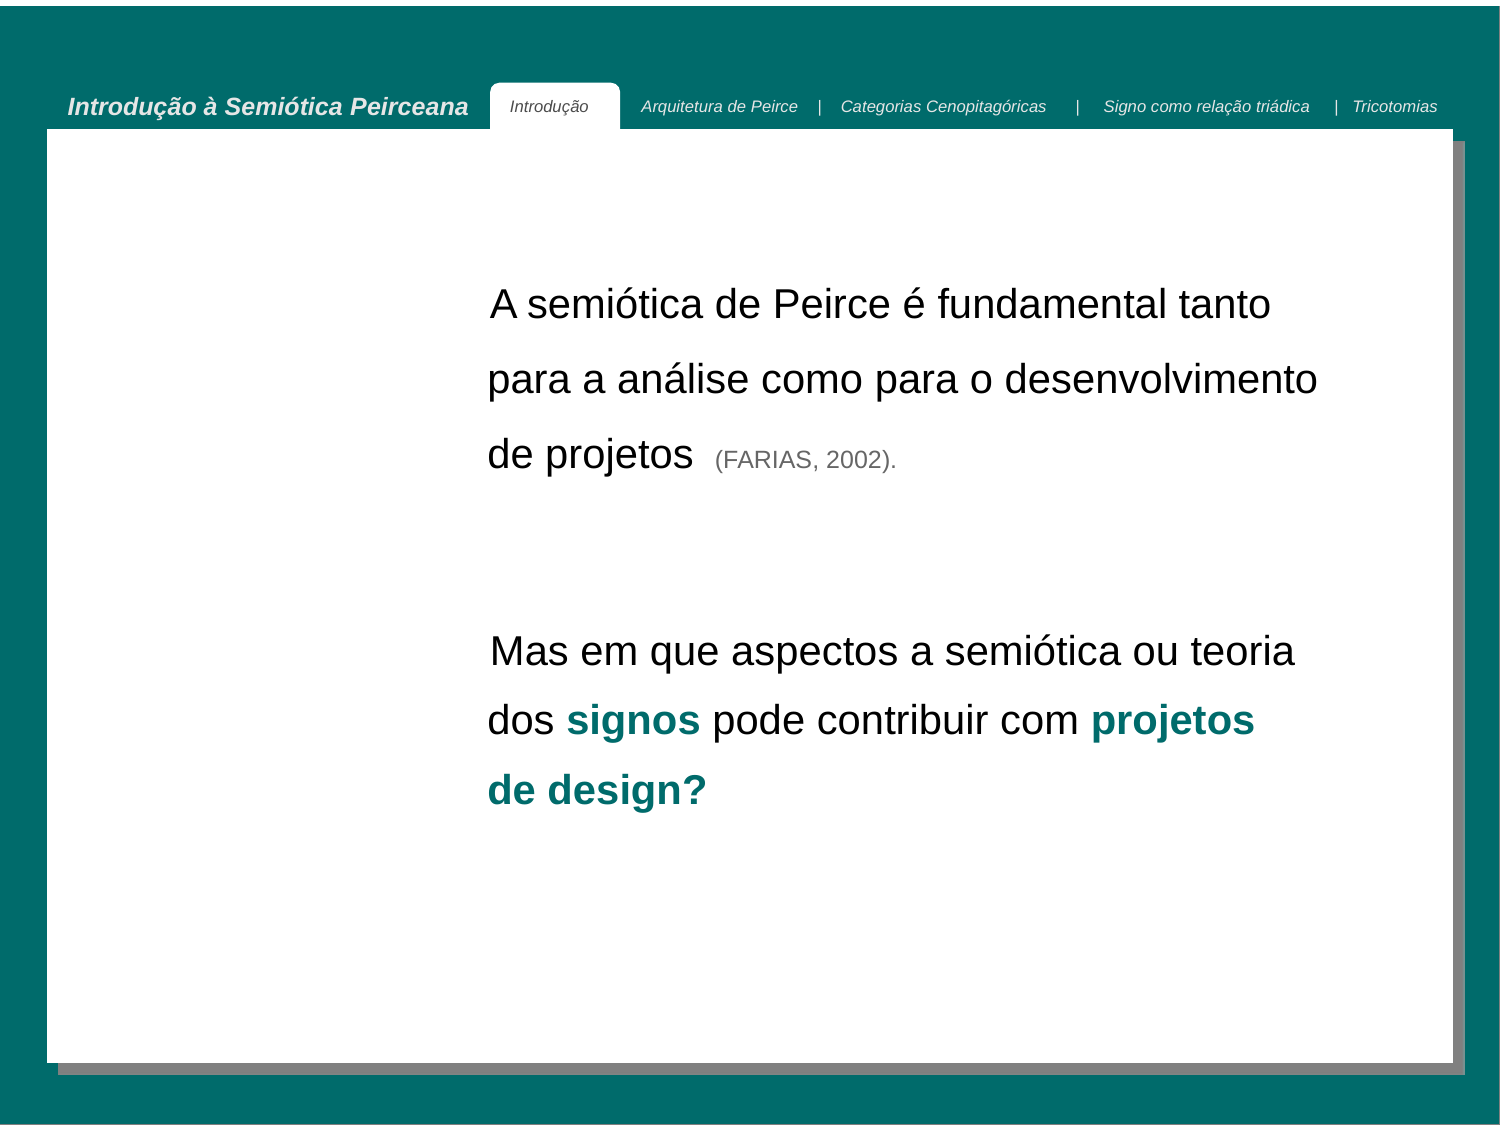

A semiótica de Peirce é fundamental tanto para a análise como para o desenvolvimento de projetos (FARIAS, 2002).
Mas em que aspectos a semiótica ou teoria dos signos pode contribuir com projetos de design?